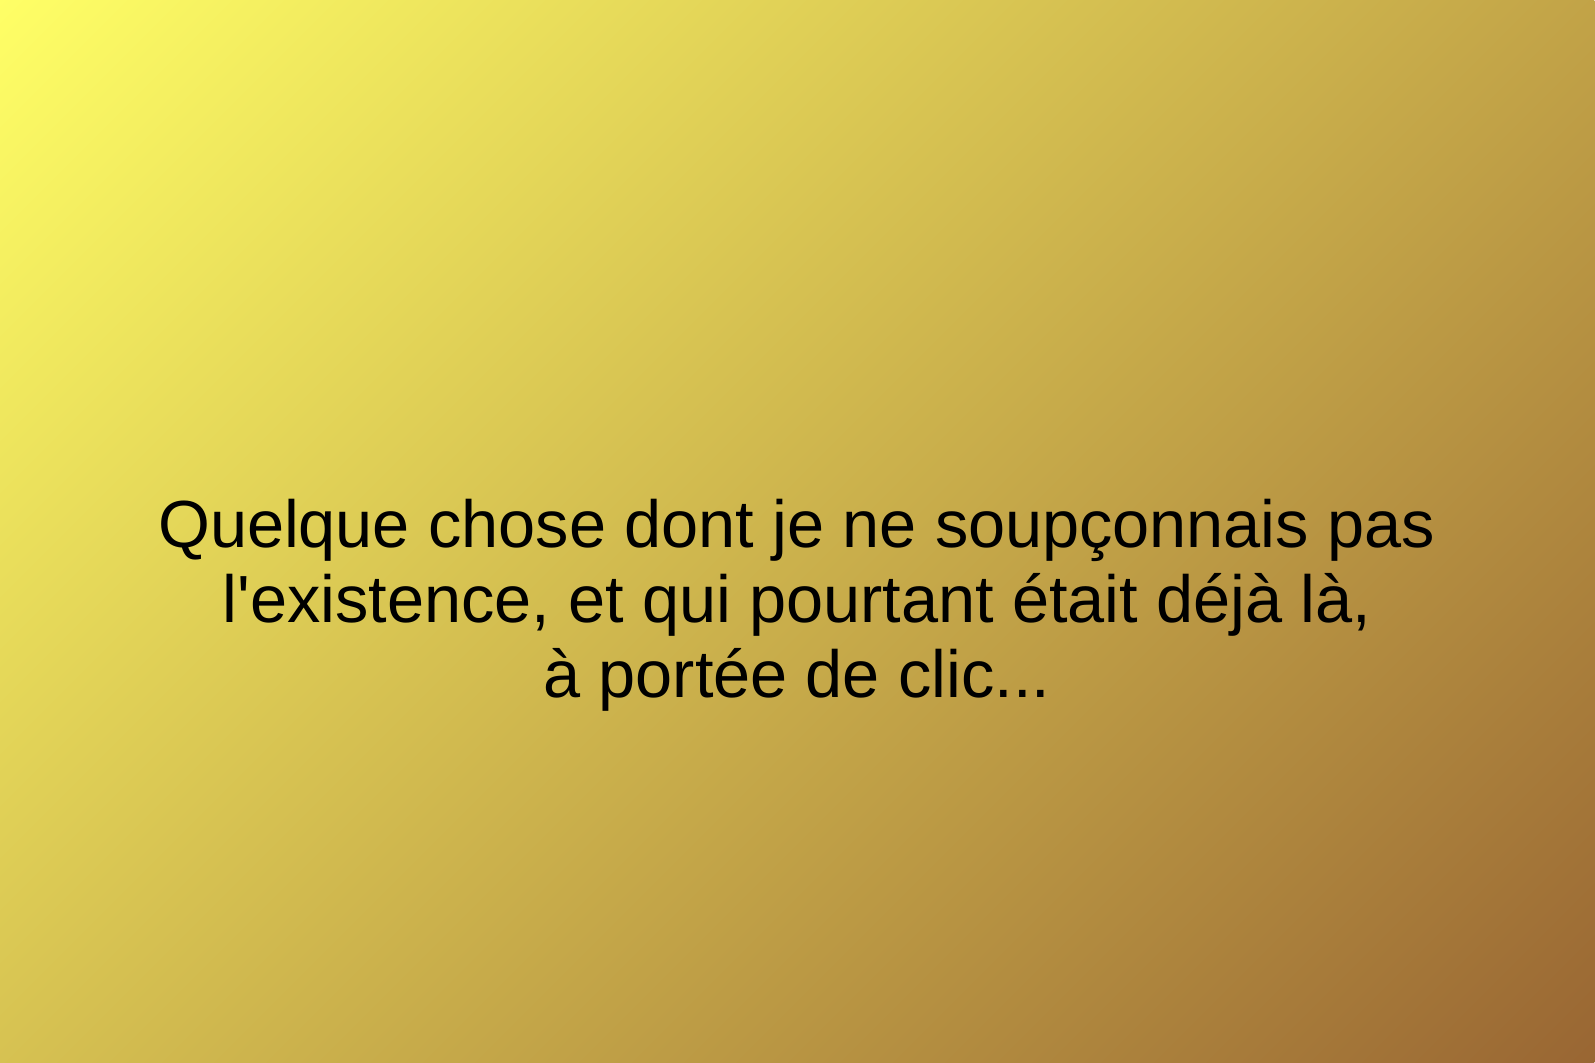

Quelque chose dont je ne soupçonnais pas l'existence, et qui pourtant était déjà là,
à portée de clic...